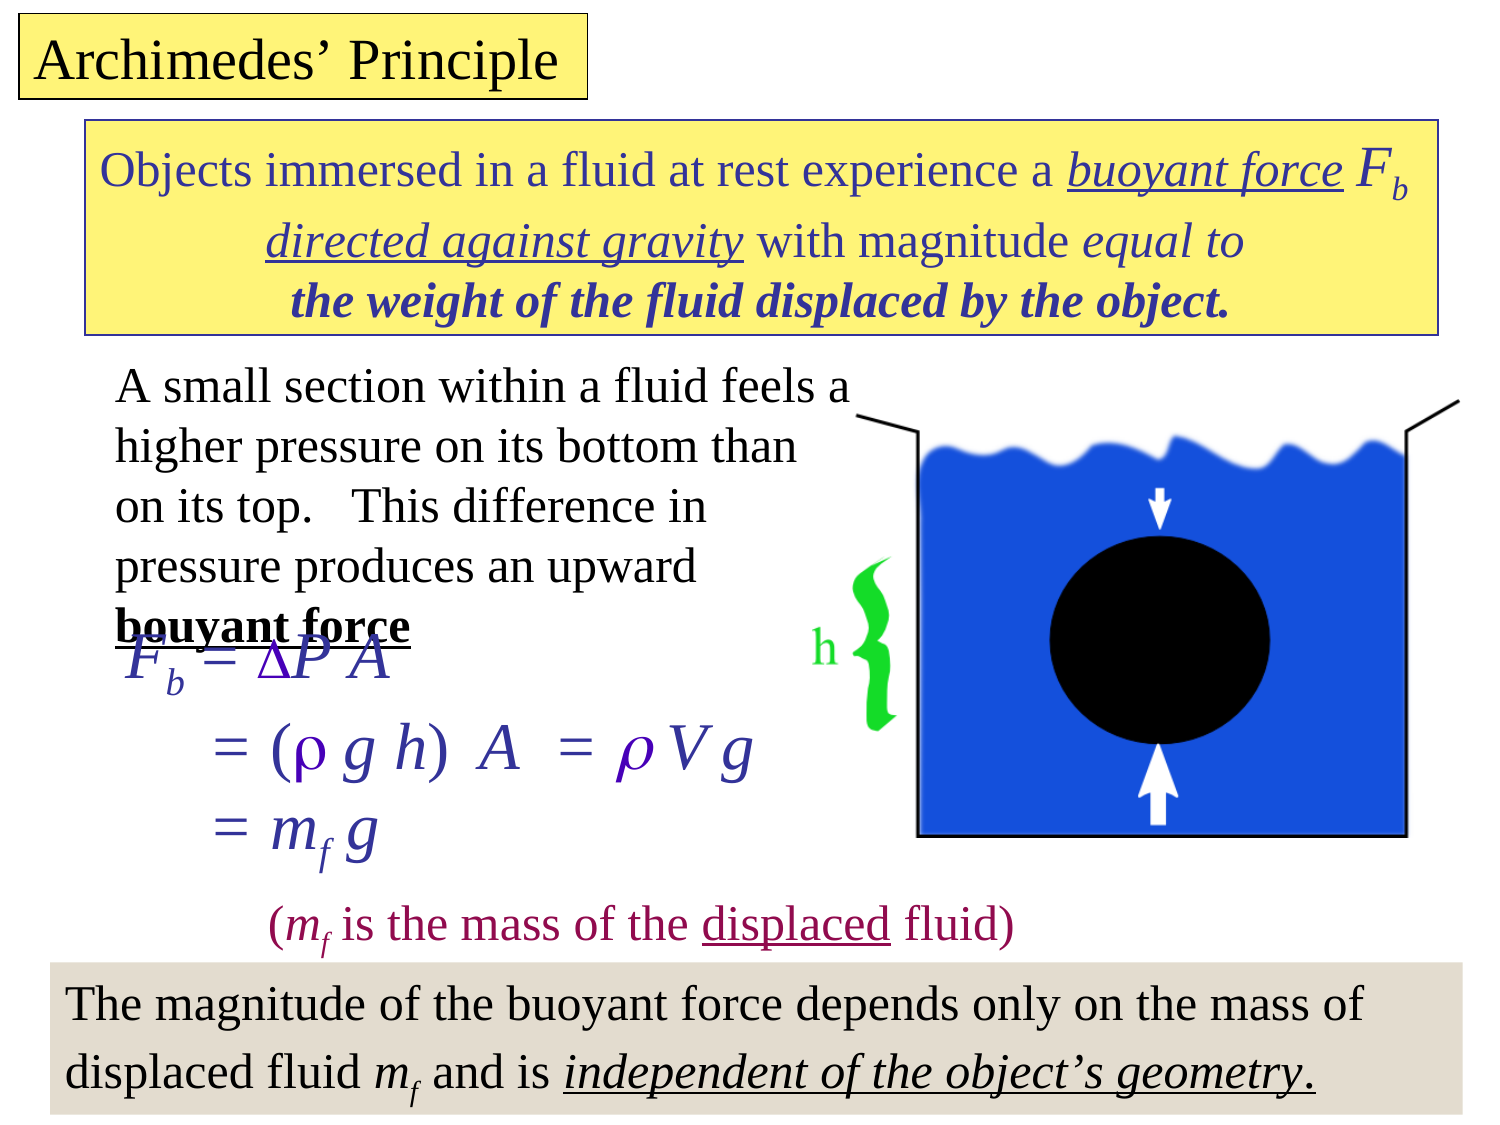

Archimedes’ Principle
Objects immersed in a fluid at rest experience a buoyant force Fb
directed against gravity with magnitude equal to
the weight of the fluid displaced by the object.
A small section within a fluid feels a higher pressure on its bottom than on its top. This difference in pressure produces an upward bouyant force
Fb = ΔP A
 = (ρ g h) A = ρ V g
 = mf g
 (mf is the mass of the displaced fluid)
The magnitude of the buoyant force depends only on the mass of displaced fluid mf and is independent of the object’s geometry.